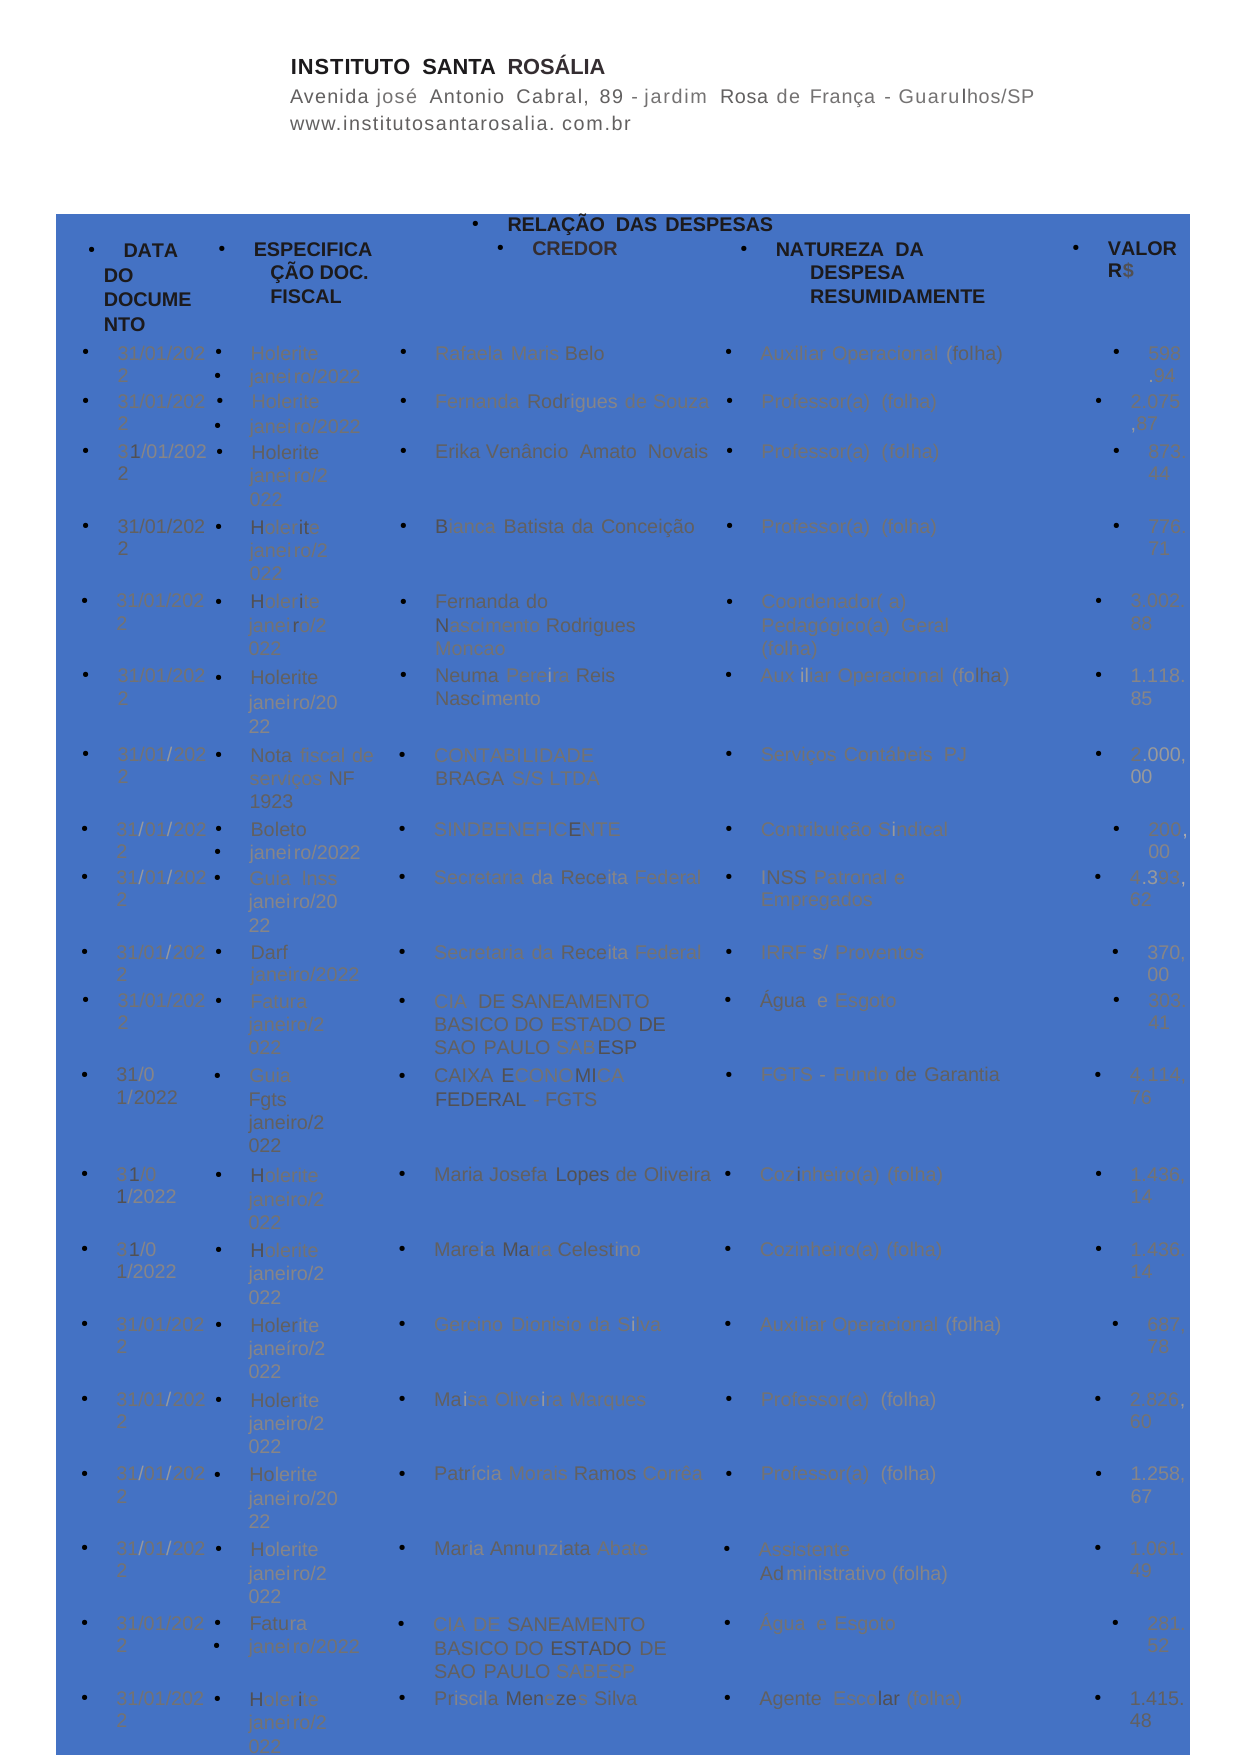

INSTITUTO SANTA ROSÁLIA
Avenida josé Antonio Cabral, 89 - jardim Rosa de França - Guarulhos/SP www.institutosantarosalia. com.br
| RELAÇÃO DAS DESPESAS | | | | |
| --- | --- | --- | --- | --- |
| DATA DO DOCUMENTO | ESPECIFICAÇÃO DOC. FISCAL | CREDOR | NATUREZA DA DESPESA RESUMIDAMENTE | VALOR R$ |
| 31/01/2022 | Holerite janeiro/2022 | Rafaela Maris Belo | Auxiliar Operacional (folha) | 598 .94 |
| 31/01/2022 | Holerite janeiro/2022 | Fernanda Rodrigues de Souza | Professor(a) (folha) | 2.075 ,87 |
| 31/01/202 2 | Holerite janeiro/2022 | Erika Venâncio Amato Novais | Professor(a) (folha) | 873.44 |
| 31/01/2022 | Holerite janeiro/2022 | Bianca Batista da Conceição | Professor(a) (folha) | 776.71 |
| 31/01/2022 | Holerite janeiro/2022 | Fernanda do Nascimento Rodrigues Moncao | Coordenador( a) Pedagógico(a) Geral (folha) | 3.002.88 |
| 31/01/2022 | Holerite janeiro/2022 | Neuma Pereira Reis Nascimento | Aux iliar Operacional (folha) | 1.118.85 |
| 31/01/2022 | Nota fiscal de serviços NF 1923 | CONTABILIDADE BRAGA S/S LTDA | Serviços Contábeis PJ | 2.000,00 |
| 31/01/2022 | Boleto janeiro/2022 | SINDBENEFICENTE | Contribuição Sindical | 200,00 |
| 31/01/2022 | Guia lnss janeiro/2022 | Secretaria da Receita Federal | INSS Patronal e Empregados | 4.393,62 |
| 31/01/2022 | Darf janeiro/2022 | Secretaria da Receita Federal | IRRF s/ Proventos | 370,00 |
| 31/01/2022 | Fatura janeiro/2022 | CIA DE SANEAMENTO BASICO DO ESTADO DE SAO PAULO SABESP | Água e Esgoto | 303.41 |
| 31/0 1/2022 | Guia Fgts janeiro/2022 | CAIXA ECONOMICA FEDERAL - FGTS | FGTS - Fundo de Garantia | 4.114,76 |
| 31/0 1/2022 | Holerite janeiro/2022 | Maria Josefa Lopes de Oliveira | Cozinheiro(a) (folha) | 1.436,14 |
| 31/0 1/2022 | Holerite janeiro/2022 | Mareia Maria Celestino | Cozinheiro(a) (folha) | 1.436.14 |
| 31/01/2022 | Holerite janeíro/2022 | Gercino Dionisio da Silva | Auxiliar Operacional (folha) | 687,78 |
| 31/01/2022 | Holerite janeiro/2022 | Maisa Oliveira Marques | Professor(a) (folha) | 2.826,60 |
| 31/01/2022 | Holerite janeiro/2022 | Patrícia Morais Ramos Corrêa | Professor(a) (folha) | 1.258,67 |
| 31/01/2022 | Holerite janeiro/2022 | Maria Annunziata Abate | Assistente Administrativo (folha) | 1.061.49 |
| 31/01/2022 | Fatura janeiro/2022 | CIA DE SANEAMENTO BASICO DO ESTADO DE SAO PAULO SABESP | Água e Esgoto | 281.52 |
| 31/01/2022 | Holerite janeiro/2022 | Priscila Menezes Silva | Agente Escolar (folha) | 1.415.48 |
| 31/01/2022 | Folha Pagamento Holerite - janeiro/2022 | Sara de Oliveira Camilo | Professor(a) (folha) | 27,00 |